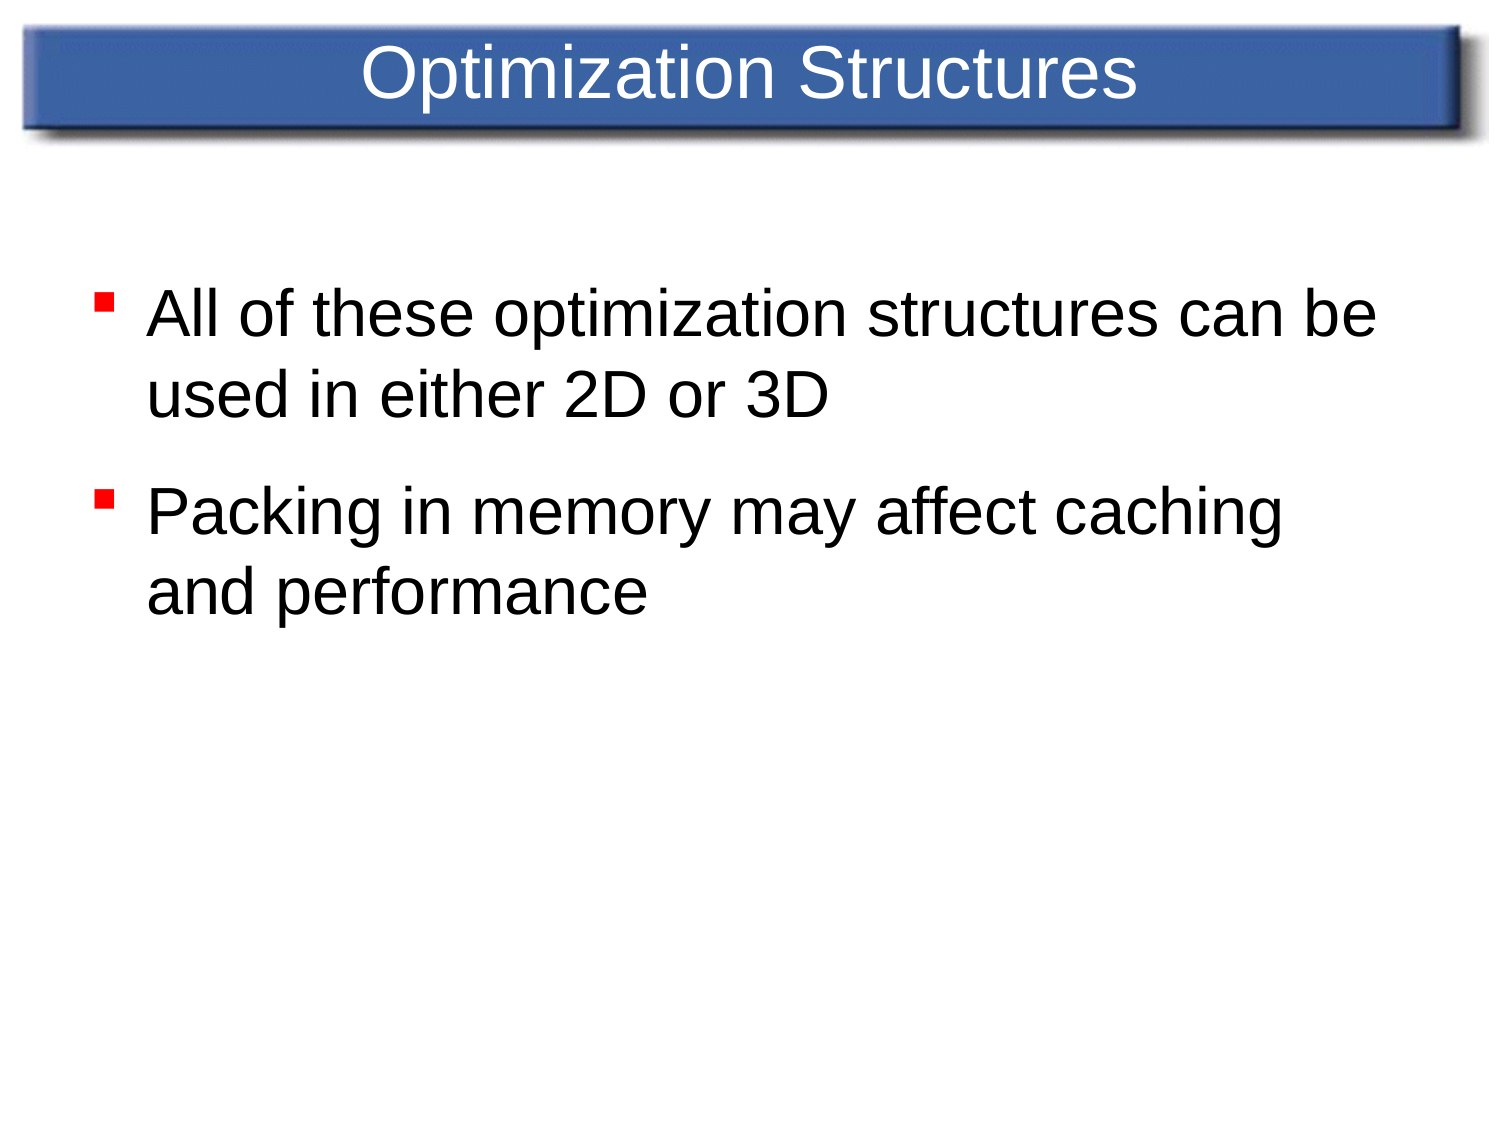

# Optimization Structures
All of these optimization structures can be used in either 2D or 3D
Packing in memory may affect caching and performance